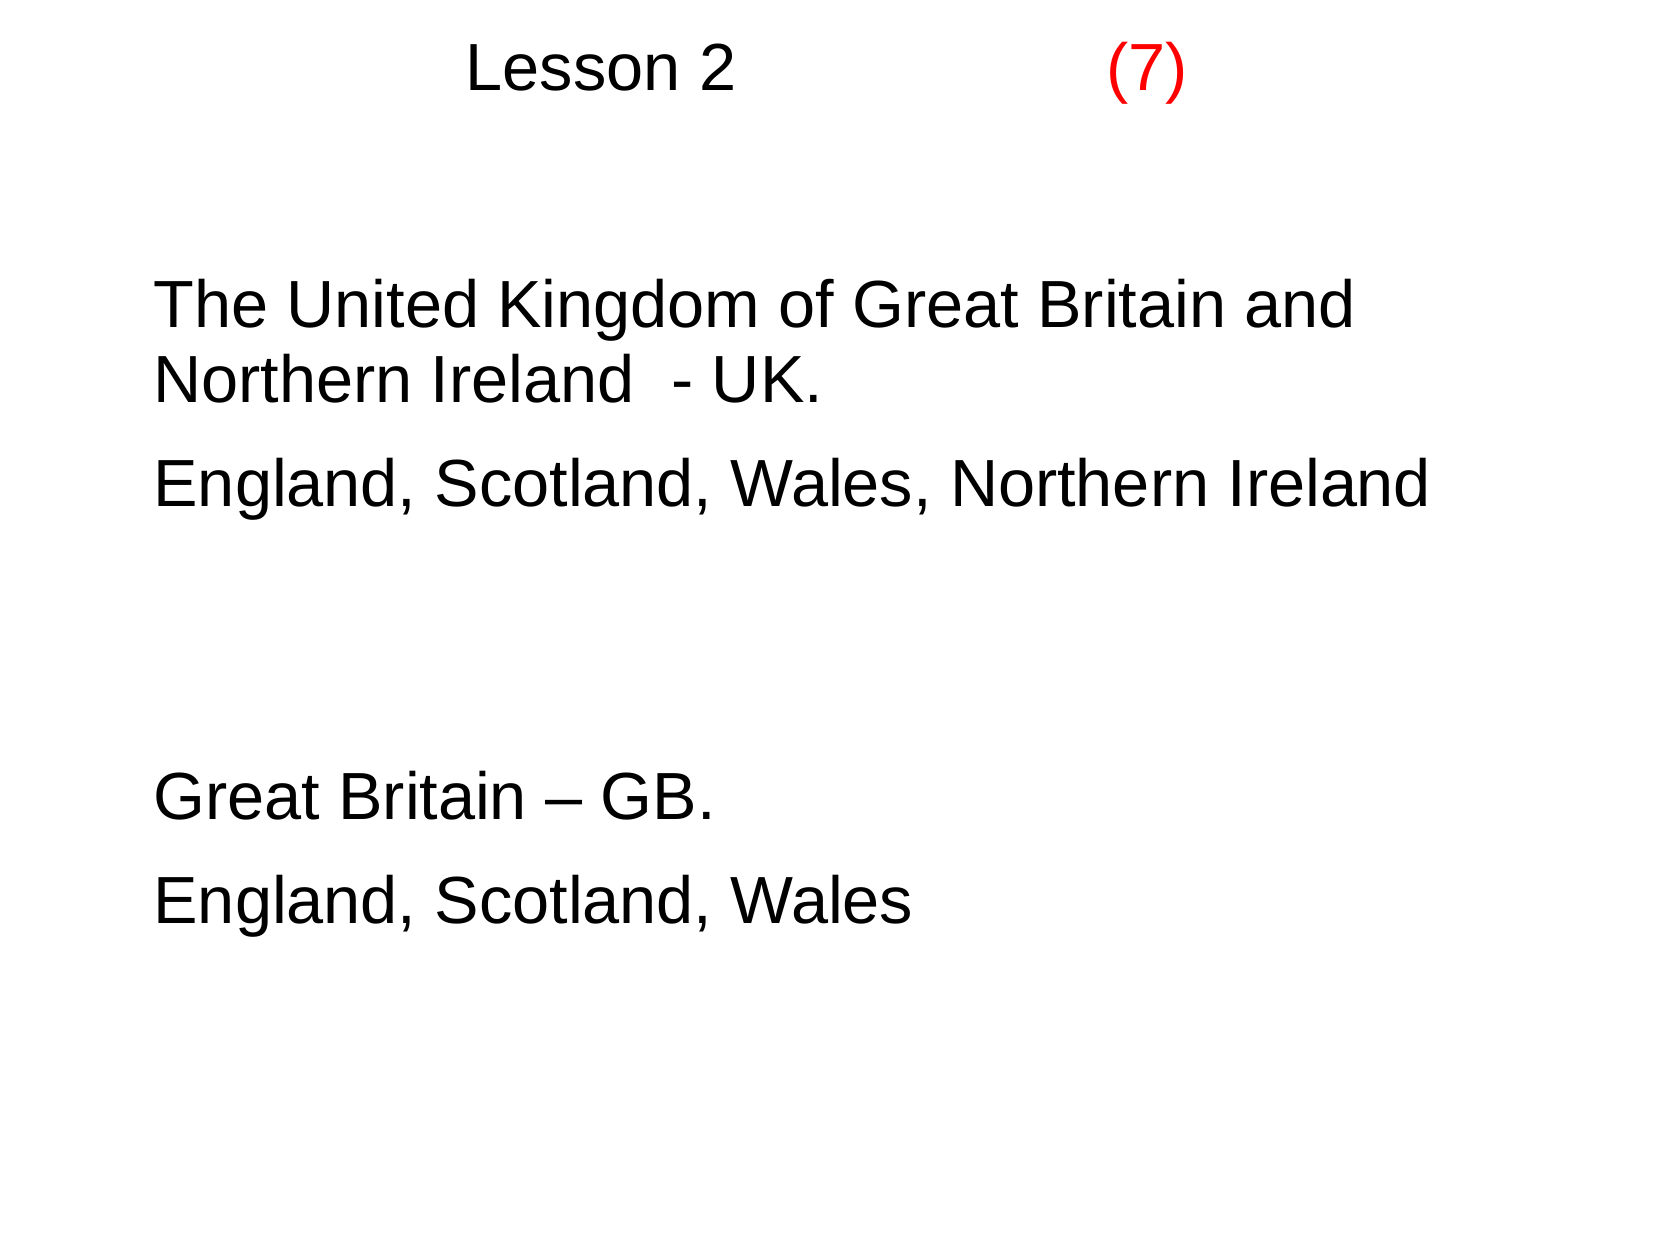

# Lesson 2 (7)
The United Kingdom of Great Britain and Northern Ireland - UK.
England, Scotland, Wales, Northern Ireland
Great Britain – GB.
England, Scotland, Wales